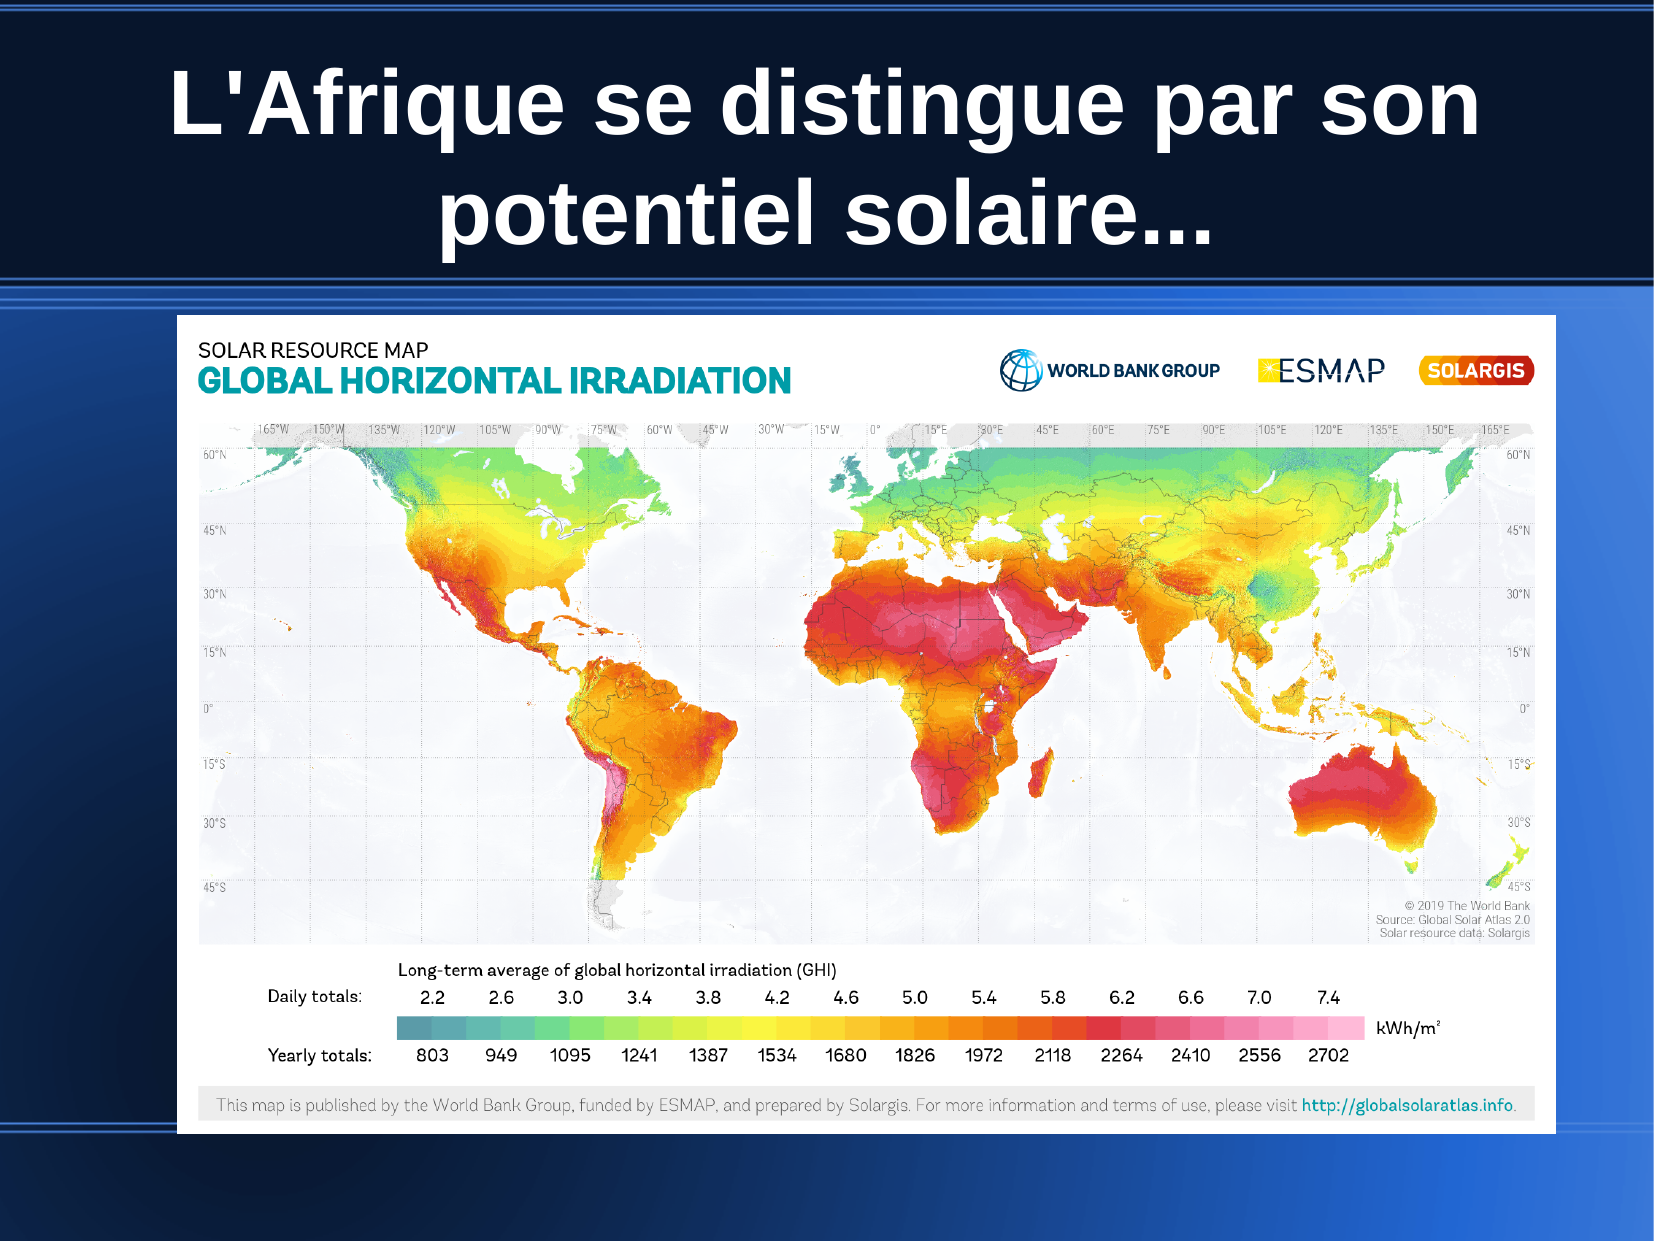

# L'Afrique se distingue par son potentiel solaire...